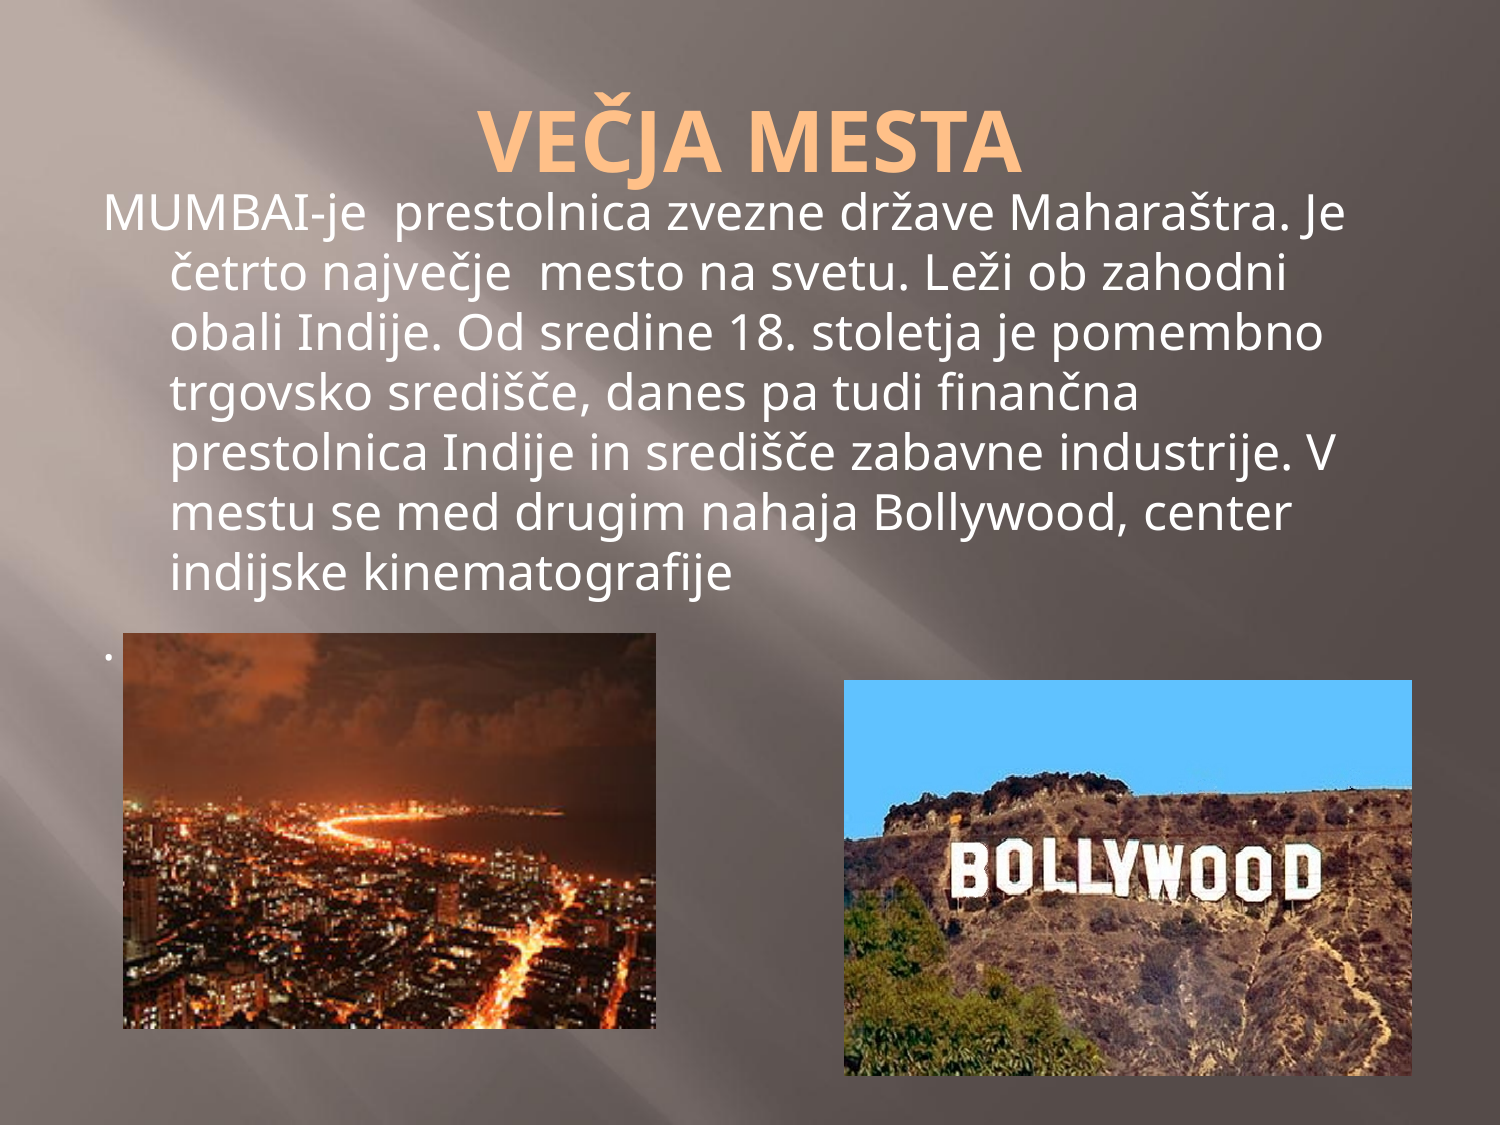

# VEČJA MESTA
MUMBAI-je prestolnica zvezne države Maharaštra. Je četrto največje mesto na svetu. Leži ob zahodni obali Indije. Od sredine 18. stoletja je pomembno trgovsko središče, danes pa tudi finančna prestolnica Indije in središče zabavne industrije. V mestu se med drugim nahaja Bollywood, center indijske kinematografije
.